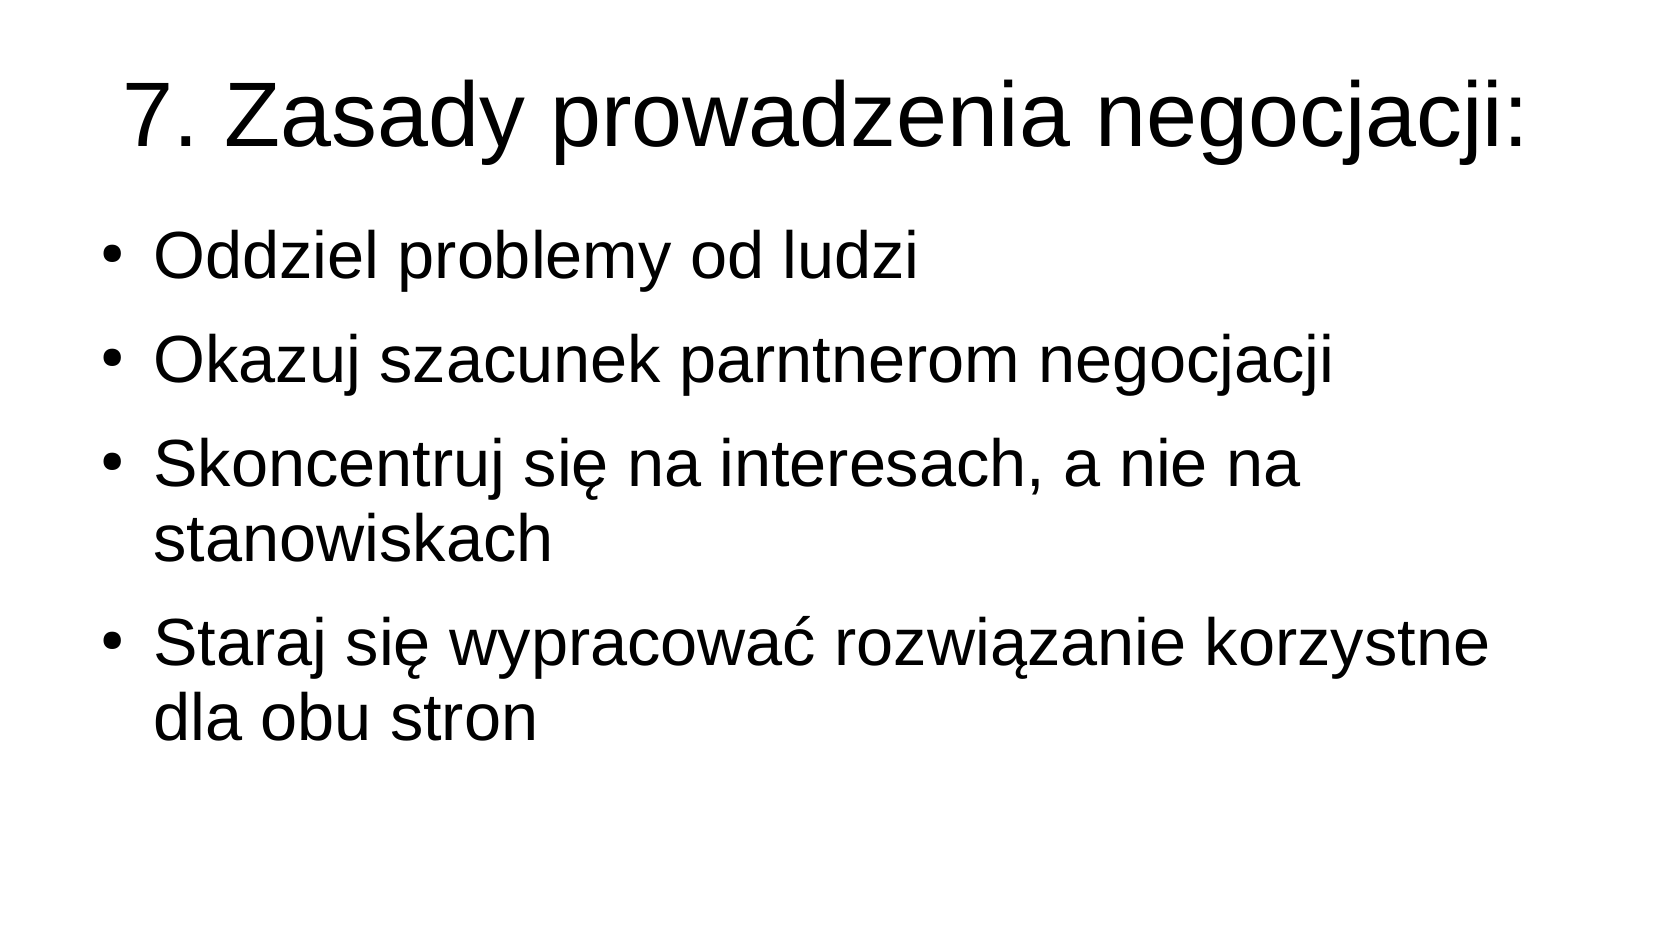

# 7. Zasady prowadzenia negocjacji:
Oddziel problemy od ludzi
Okazuj szacunek parntnerom negocjacji
Skoncentruj się na interesach, a nie na stanowiskach
Staraj się wypracować rozwiązanie korzystne dla obu stron